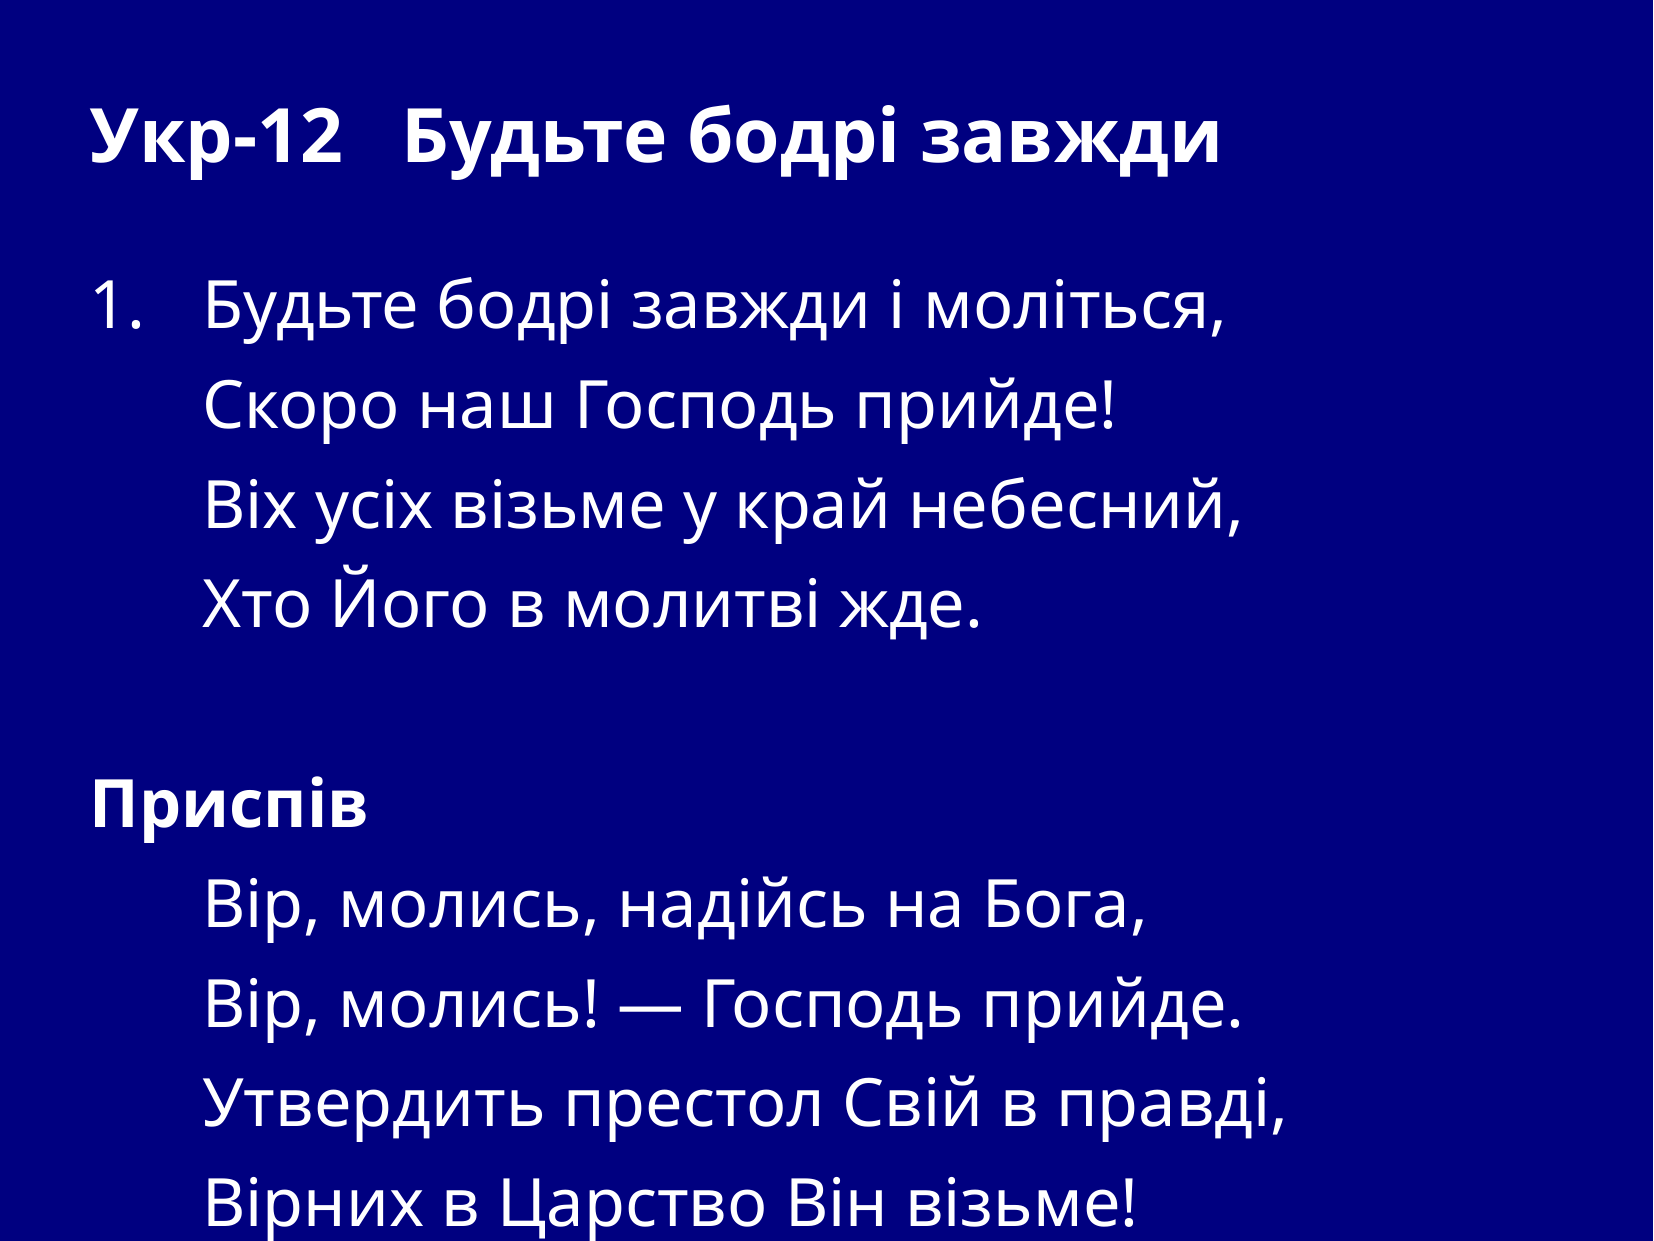

Укр-12 Будьте бодрі завжди
1.	Будьте бодрі завжди і моліться,
	Скоро наш Господь прийде!
	Віх усіх візьме у край небесний,
	Хто Його в молитві жде.
Приспів
	Вір, молись, надійсь на Бога,
	Вір, молись! ― Господь прийде.
	Утвердить престол Свій в правді,
	Вірних в Царство Він візьме!